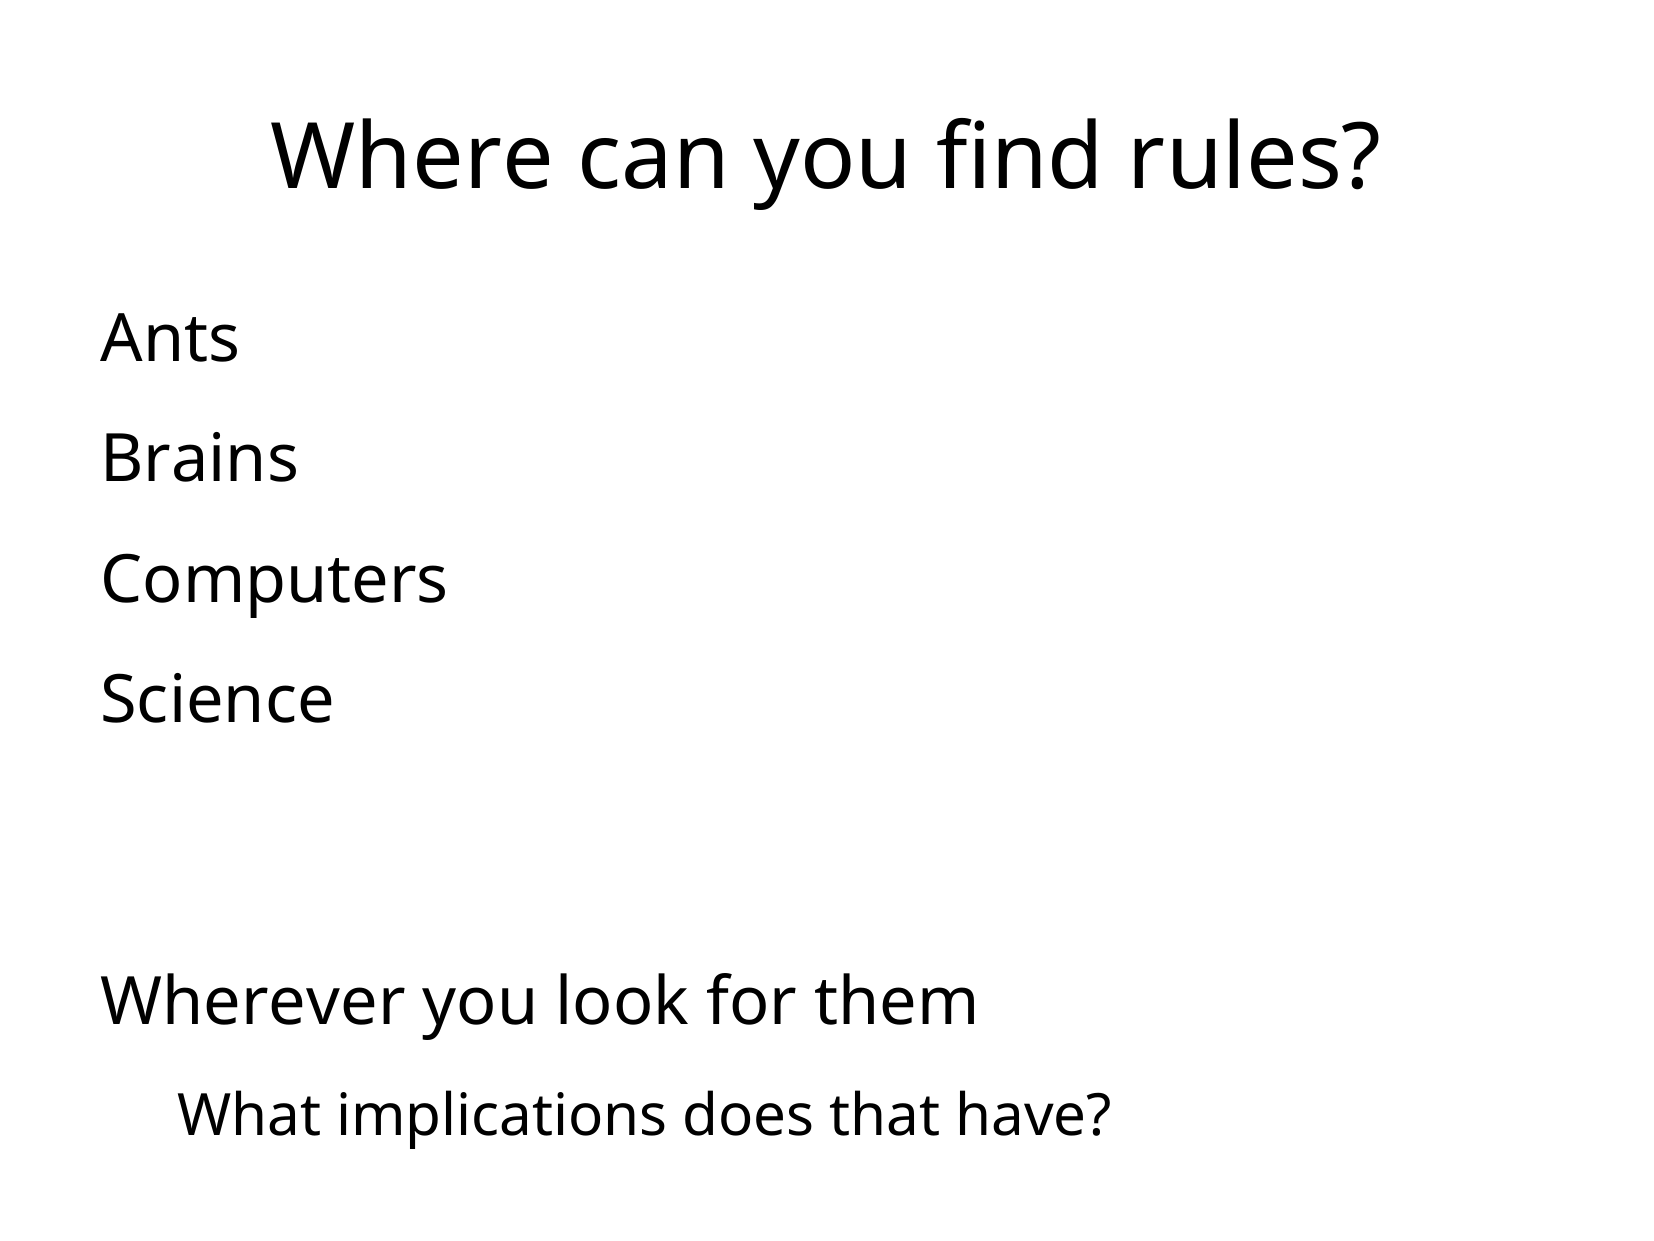

# Where can you find rules?
Ants
Brains
Computers
Science
Wherever you look for them
What implications does that have?